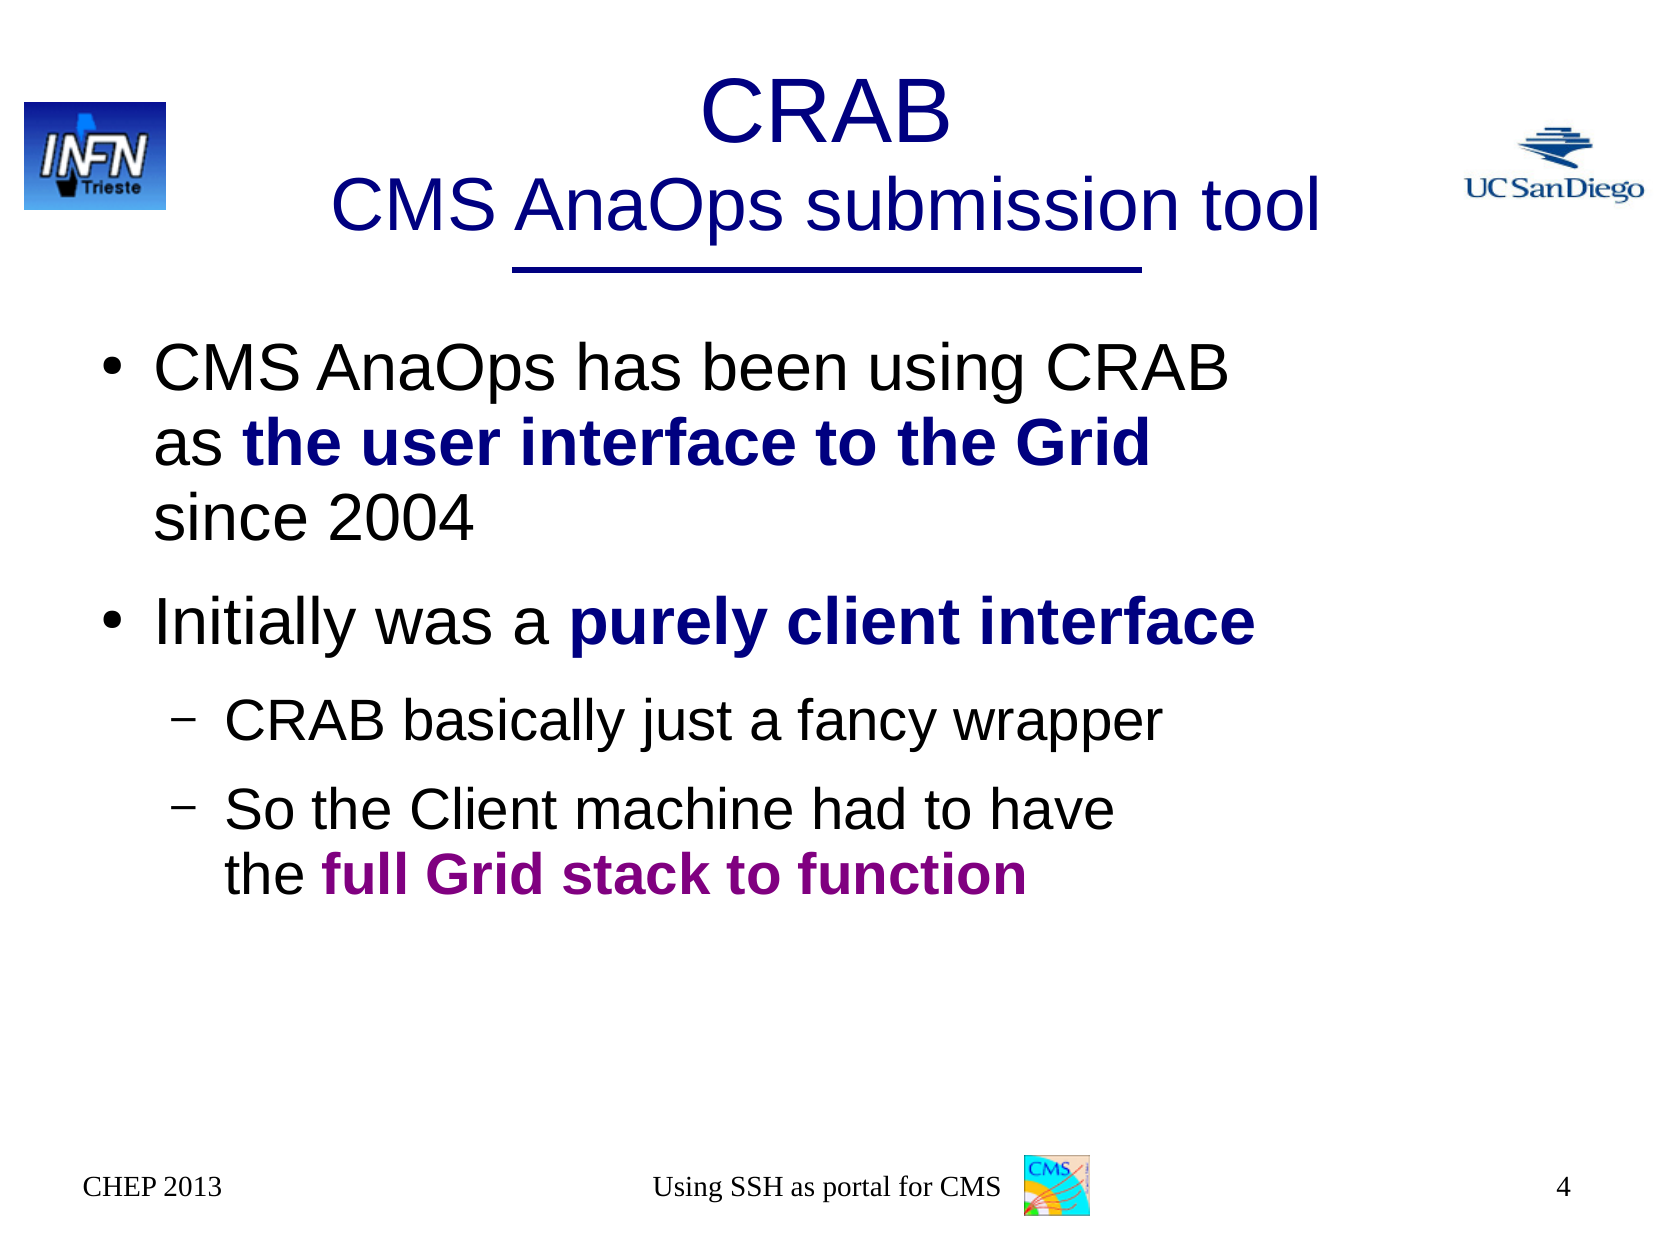

# CRAB CMS AnaOps submission tool
CMS AnaOps has been using CRAB
as the user interface to the Grid
since 2004
Initially was a purely client interface
CRAB basically just a fancy wrapper
So the Client machine had to have
the full Grid stack to function
CHEP 2013
Using SSH as portal for CMS
4